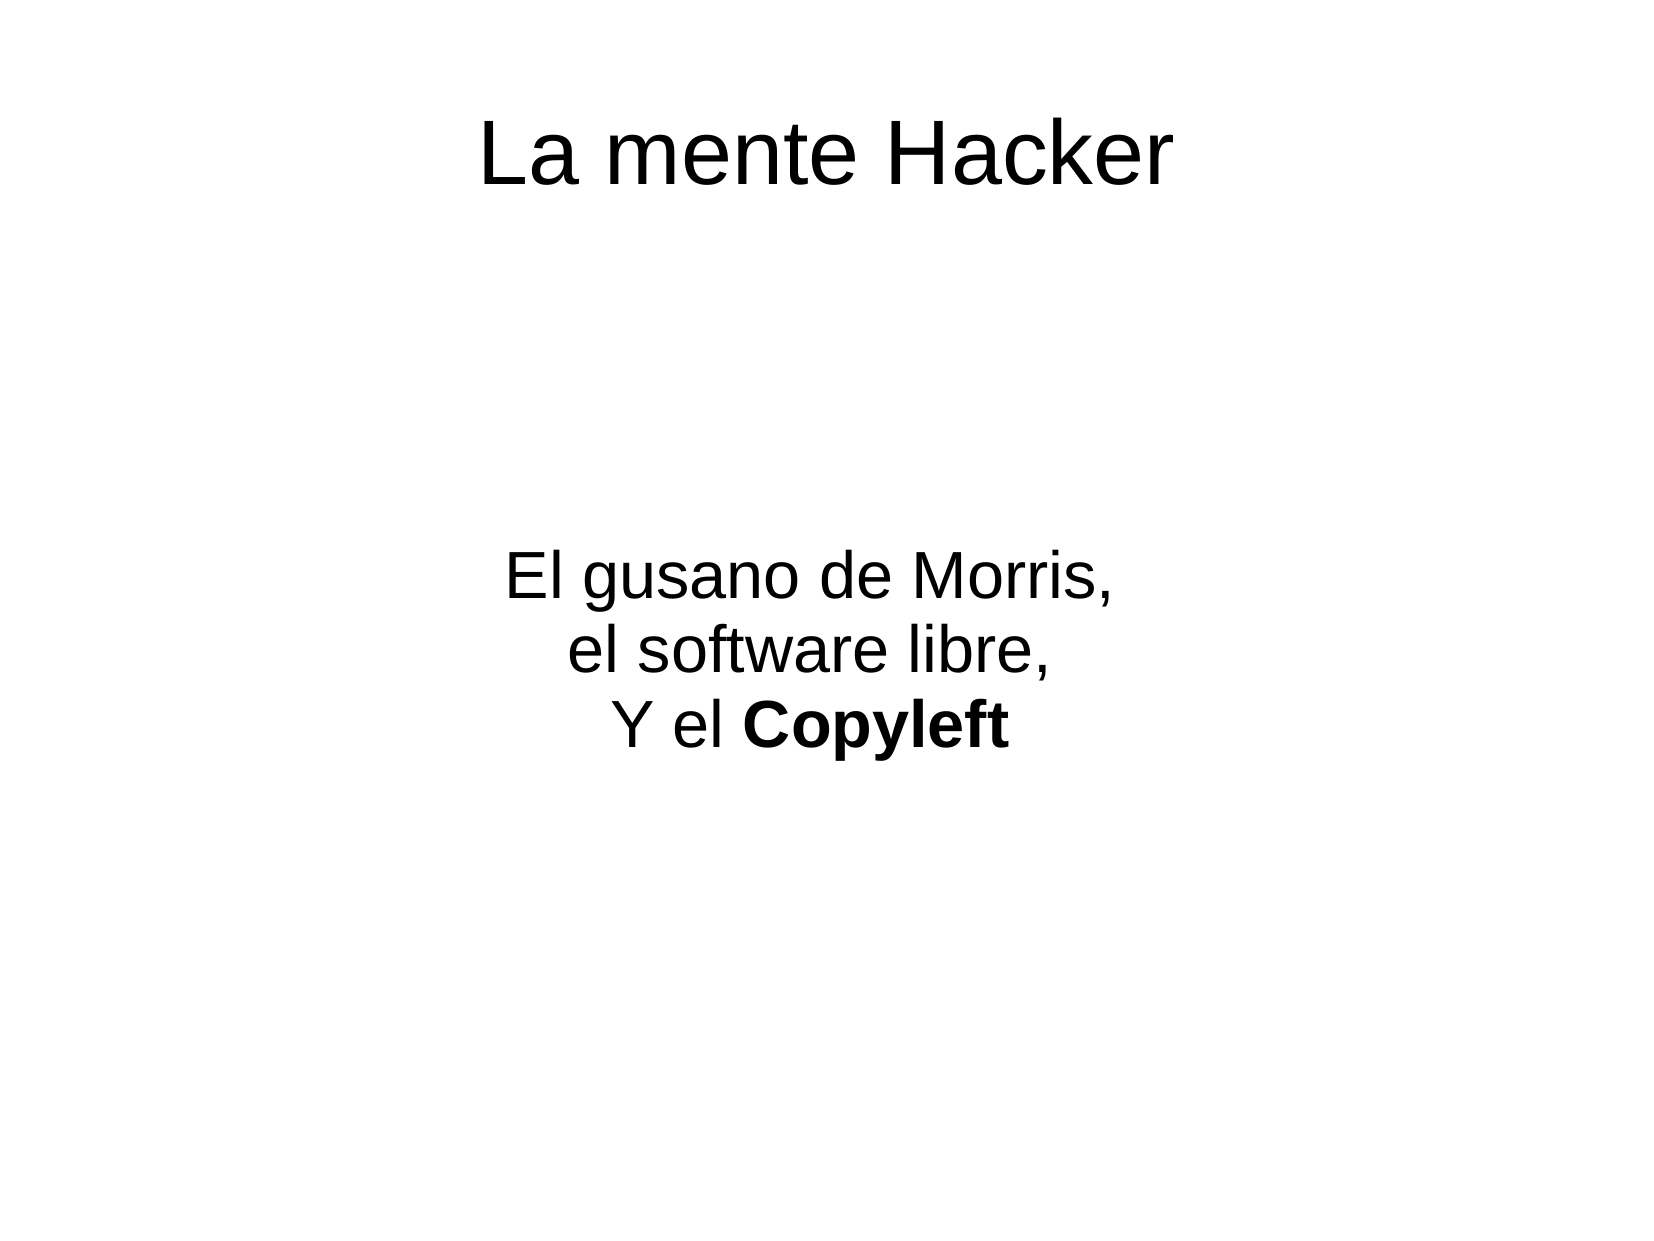

# La mente Hacker
El gusano de Morris,
el software libre,
Y el Copyleft